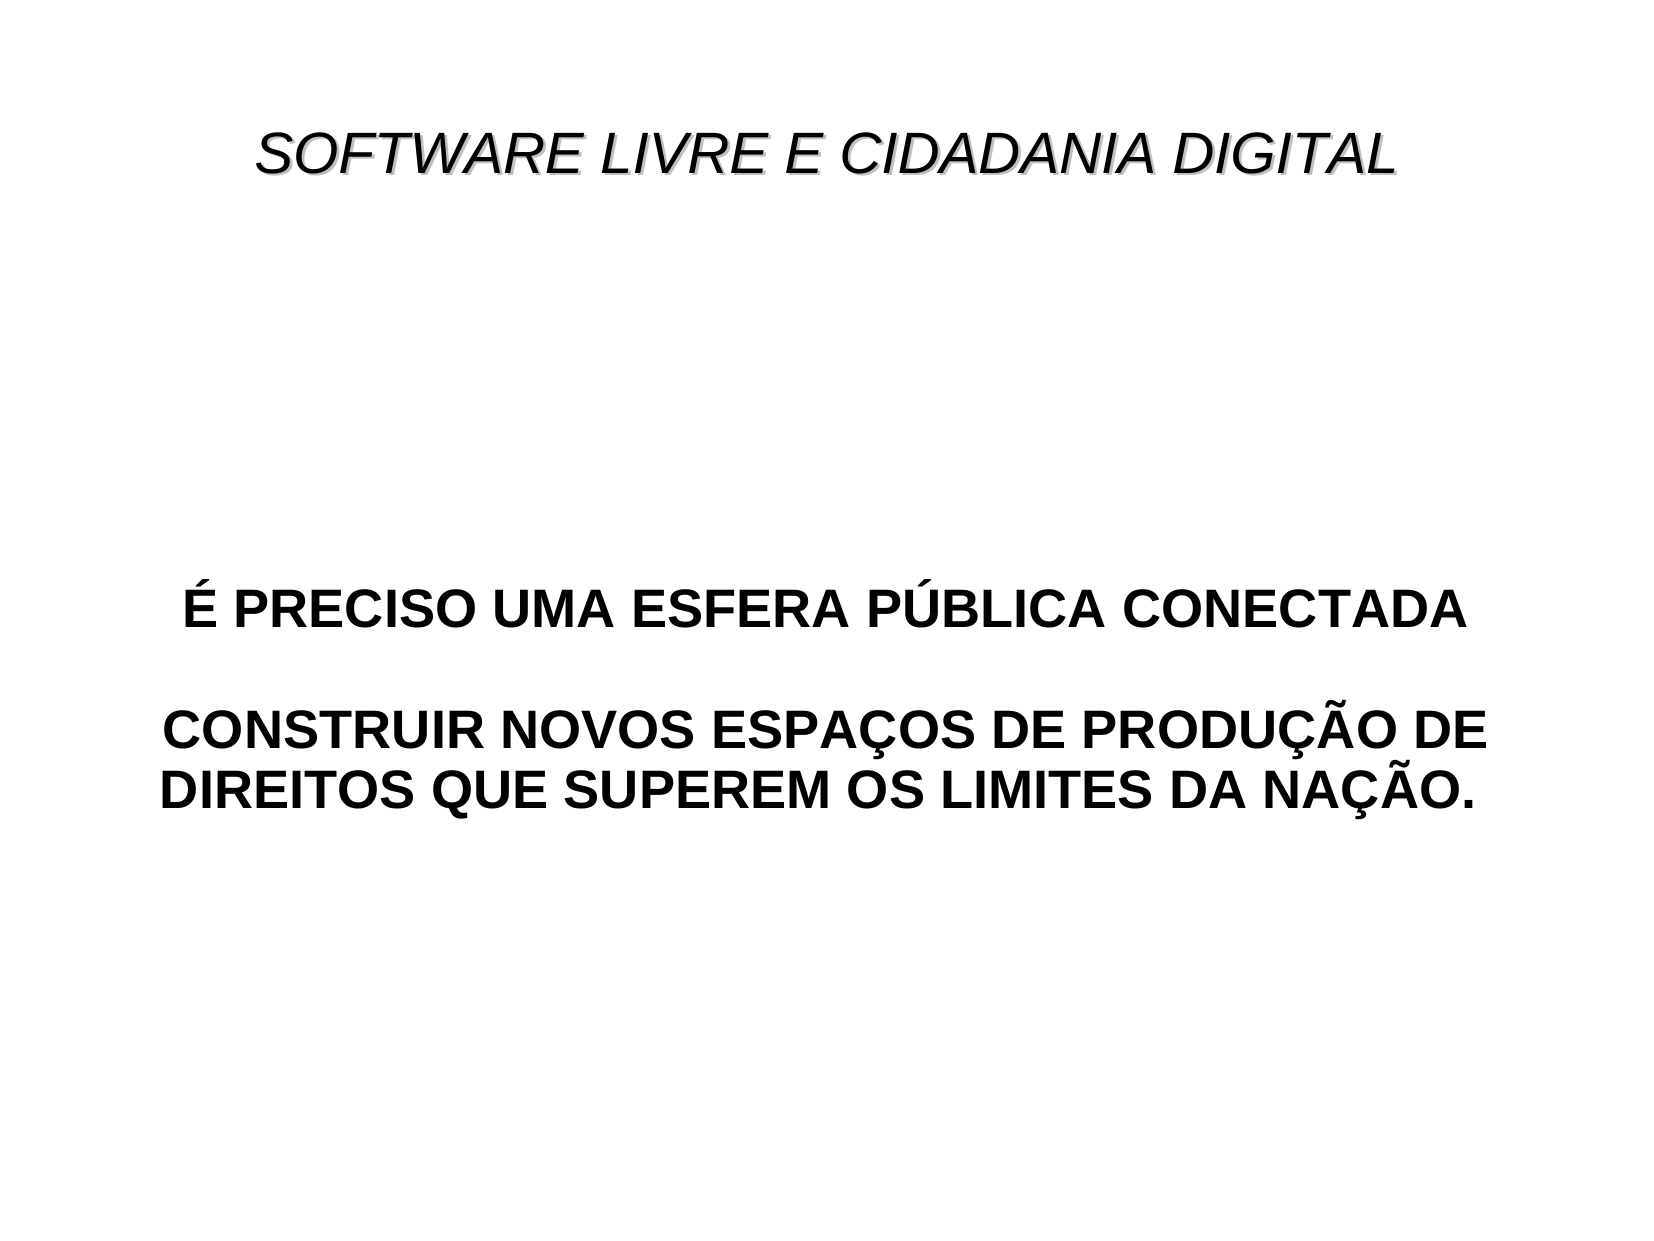

# SOFTWARE LIVRE E CIDADANIA DIGITAL
É PRECISO UMA ESFERA PÚBLICA CONECTADA
CONSTRUIR NOVOS ESPAÇOS DE PRODUÇÃO DE DIREITOS QUE SUPEREM OS LIMITES DA NAÇÃO.